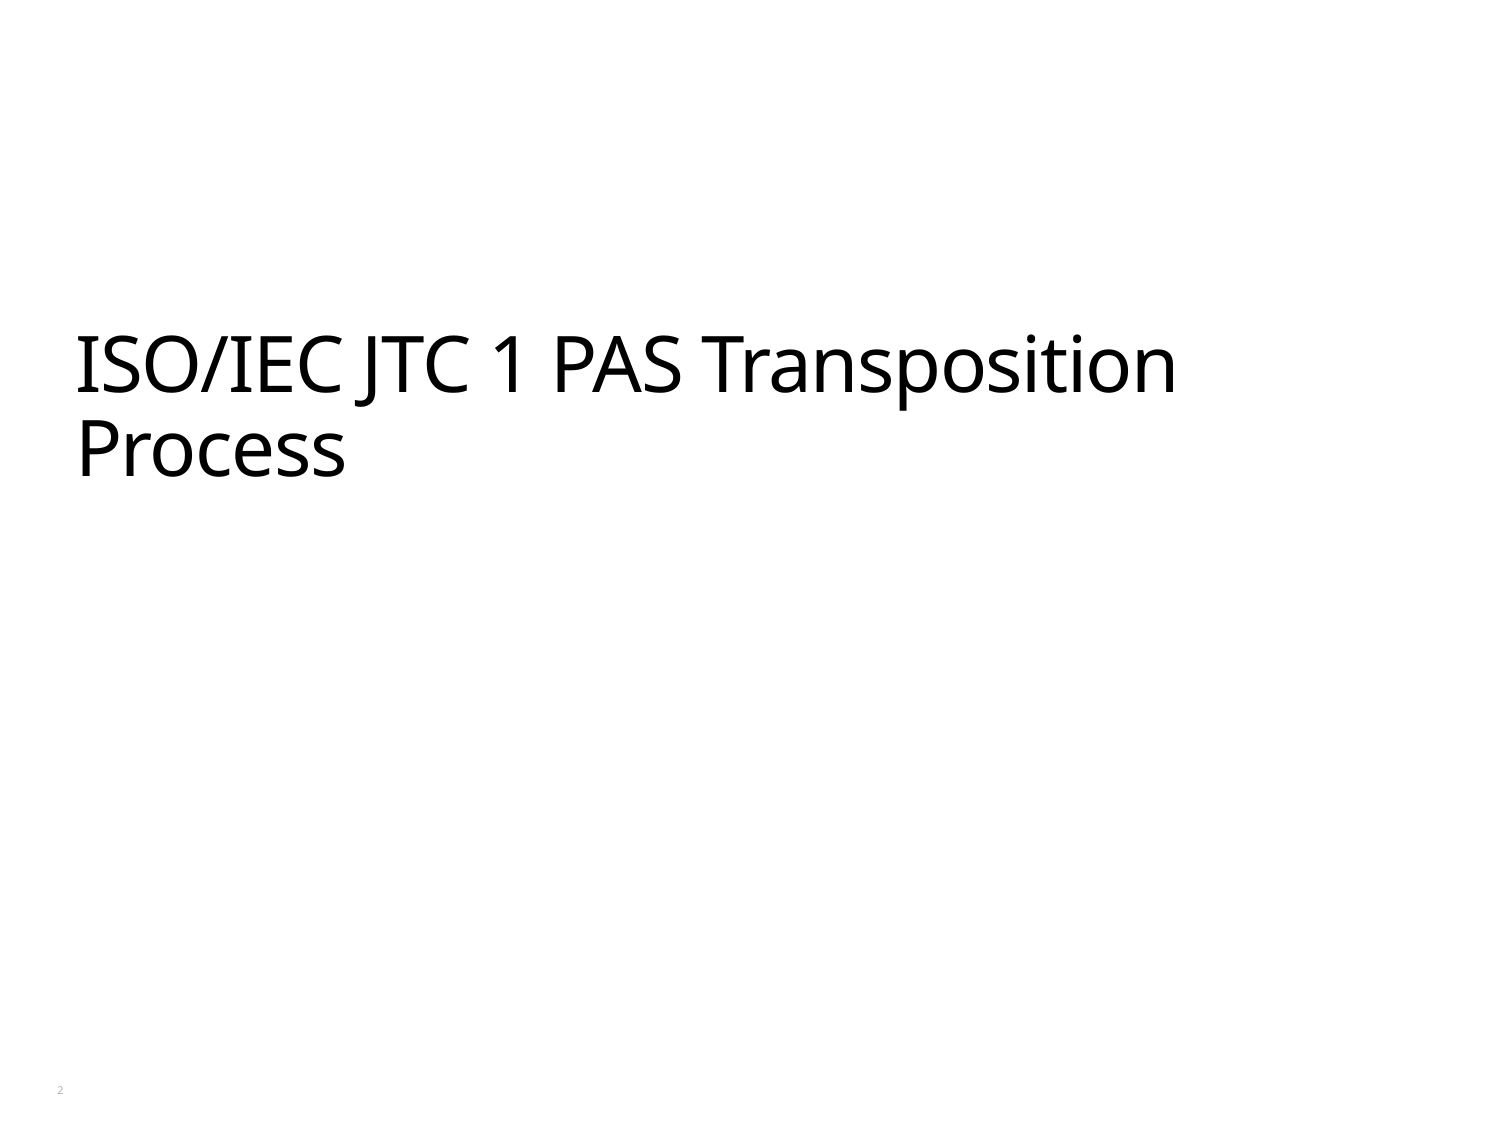

# ISO/IEC JTC 1 PAS Transposition Process